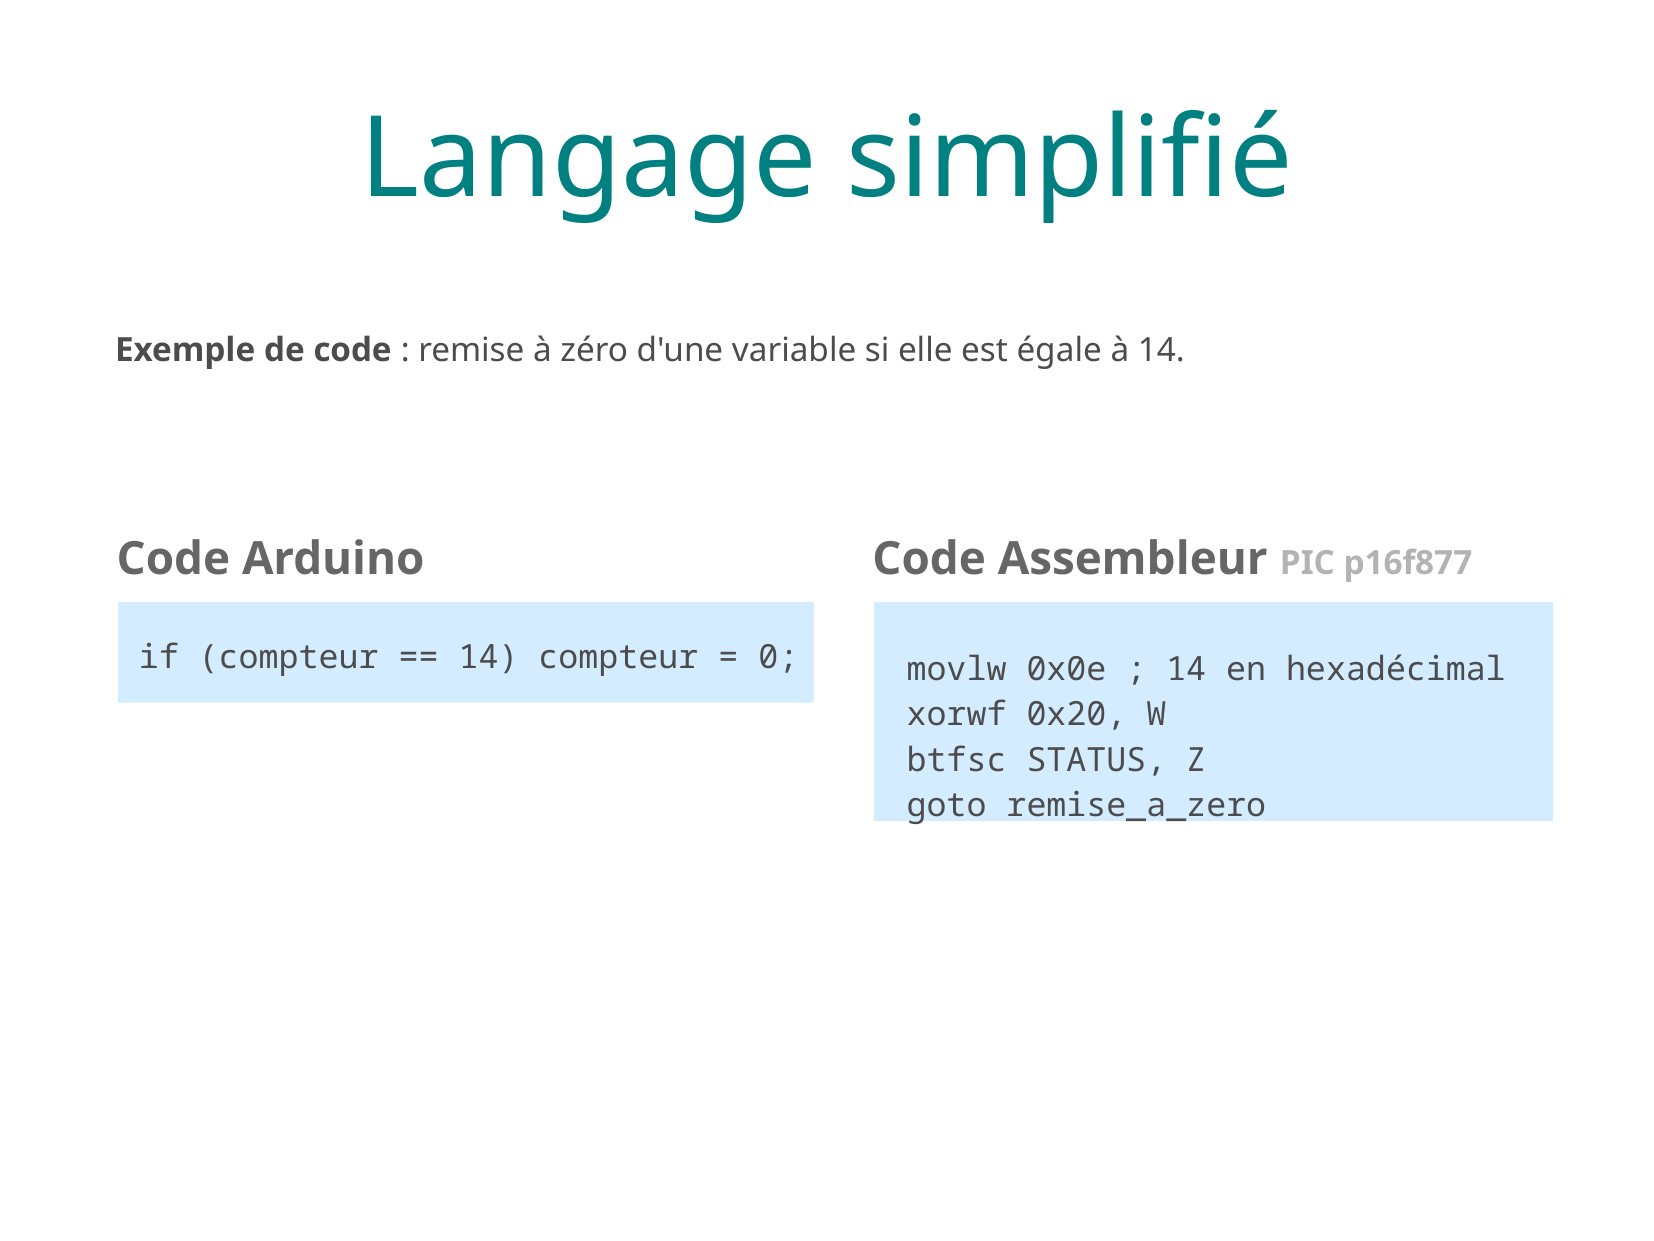

# Langage simplifié
Exemple de code : remise à zéro d'une variable si elle est égale à 14.
Code Arduino
Code Assembleur PIC p16f877
if (compteur == 14) compteur = 0;
movlw 0x0e ; 14 en hexadécimal
xorwf 0x20, W
btfsc STATUS, Z
goto remise_a_zero